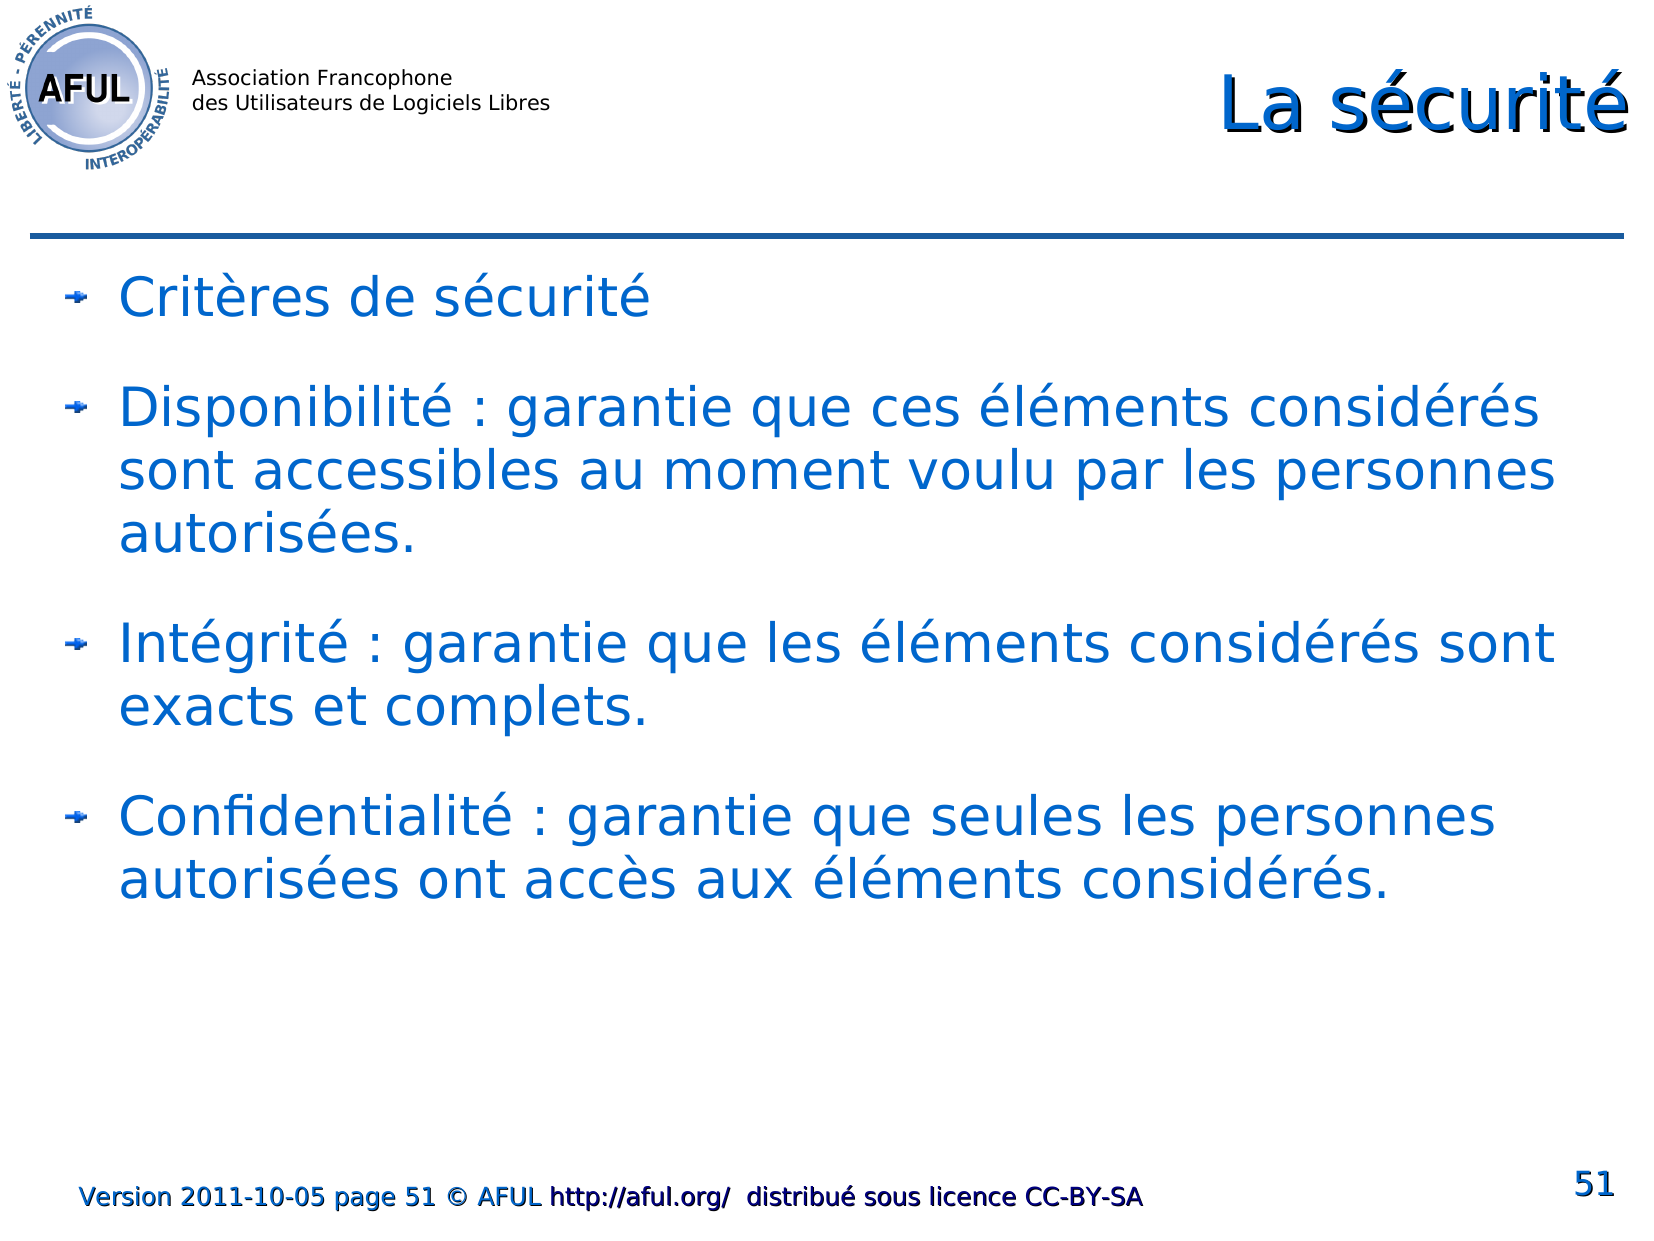

La sécurité
# Critères de sécurité
Disponibilité : garantie que ces éléments considérés sont accessibles au moment voulu par les personnes autorisées.
Intégrité : garantie que les éléments considérés sont exacts et complets.
Confidentialité : garantie que seules les personnes autorisées ont accès aux éléments considérés.